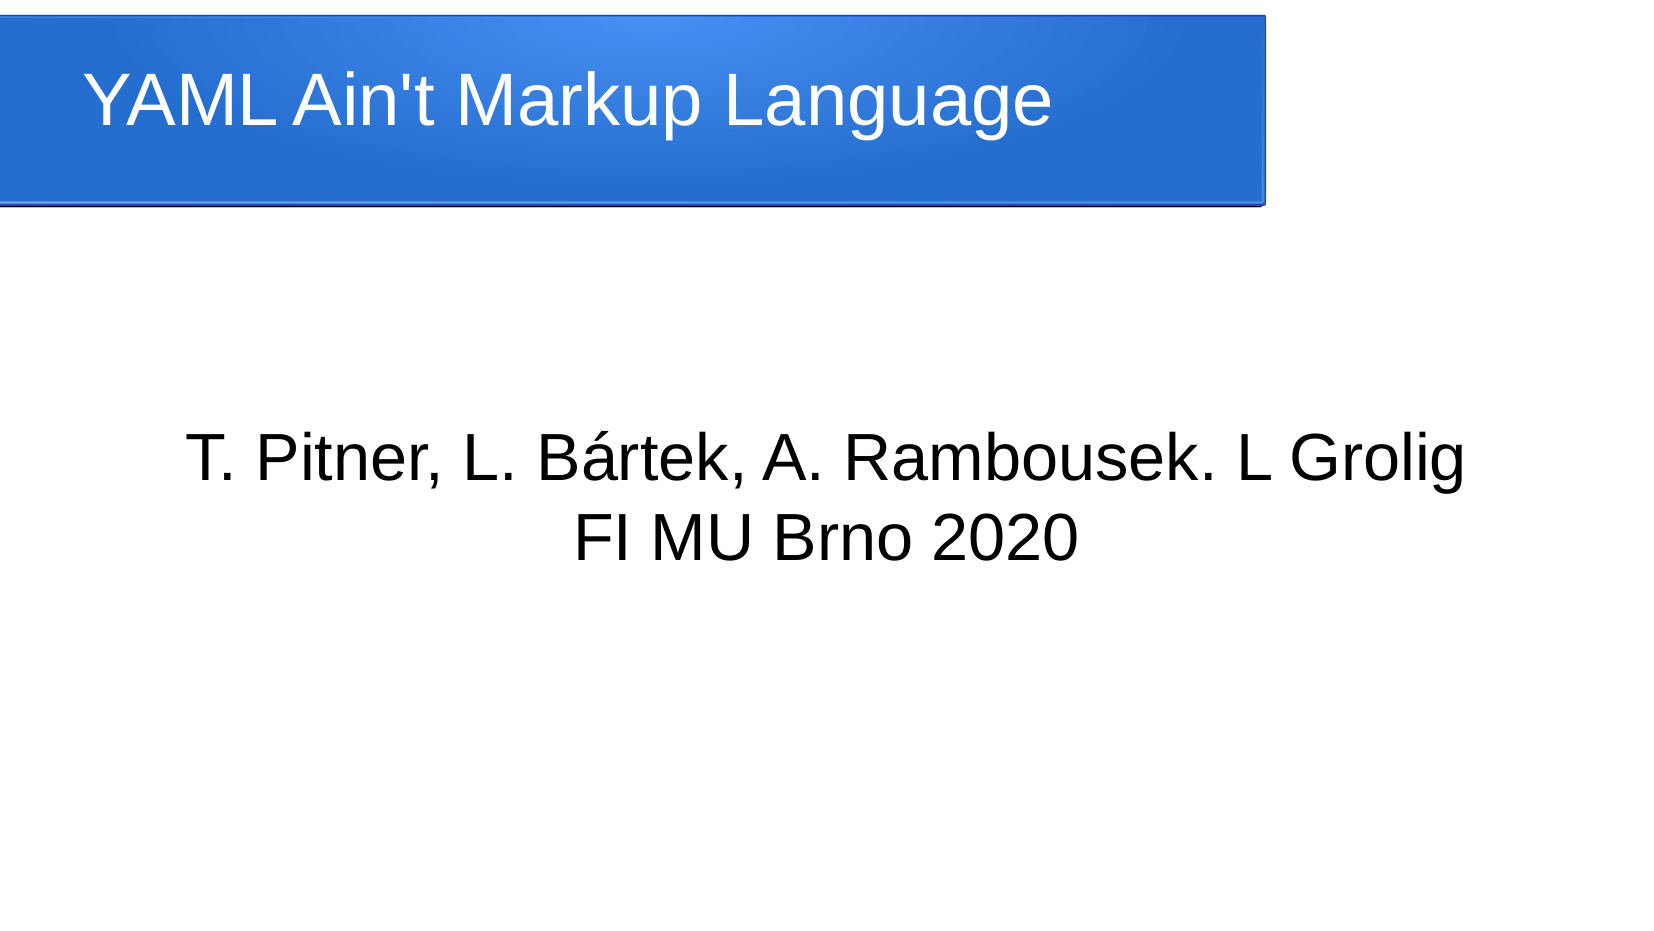

YAML Ain't Markup Language
T. Pitner, L. Bártek, A. Rambousek. L Grolig
FI MU Brno 2020